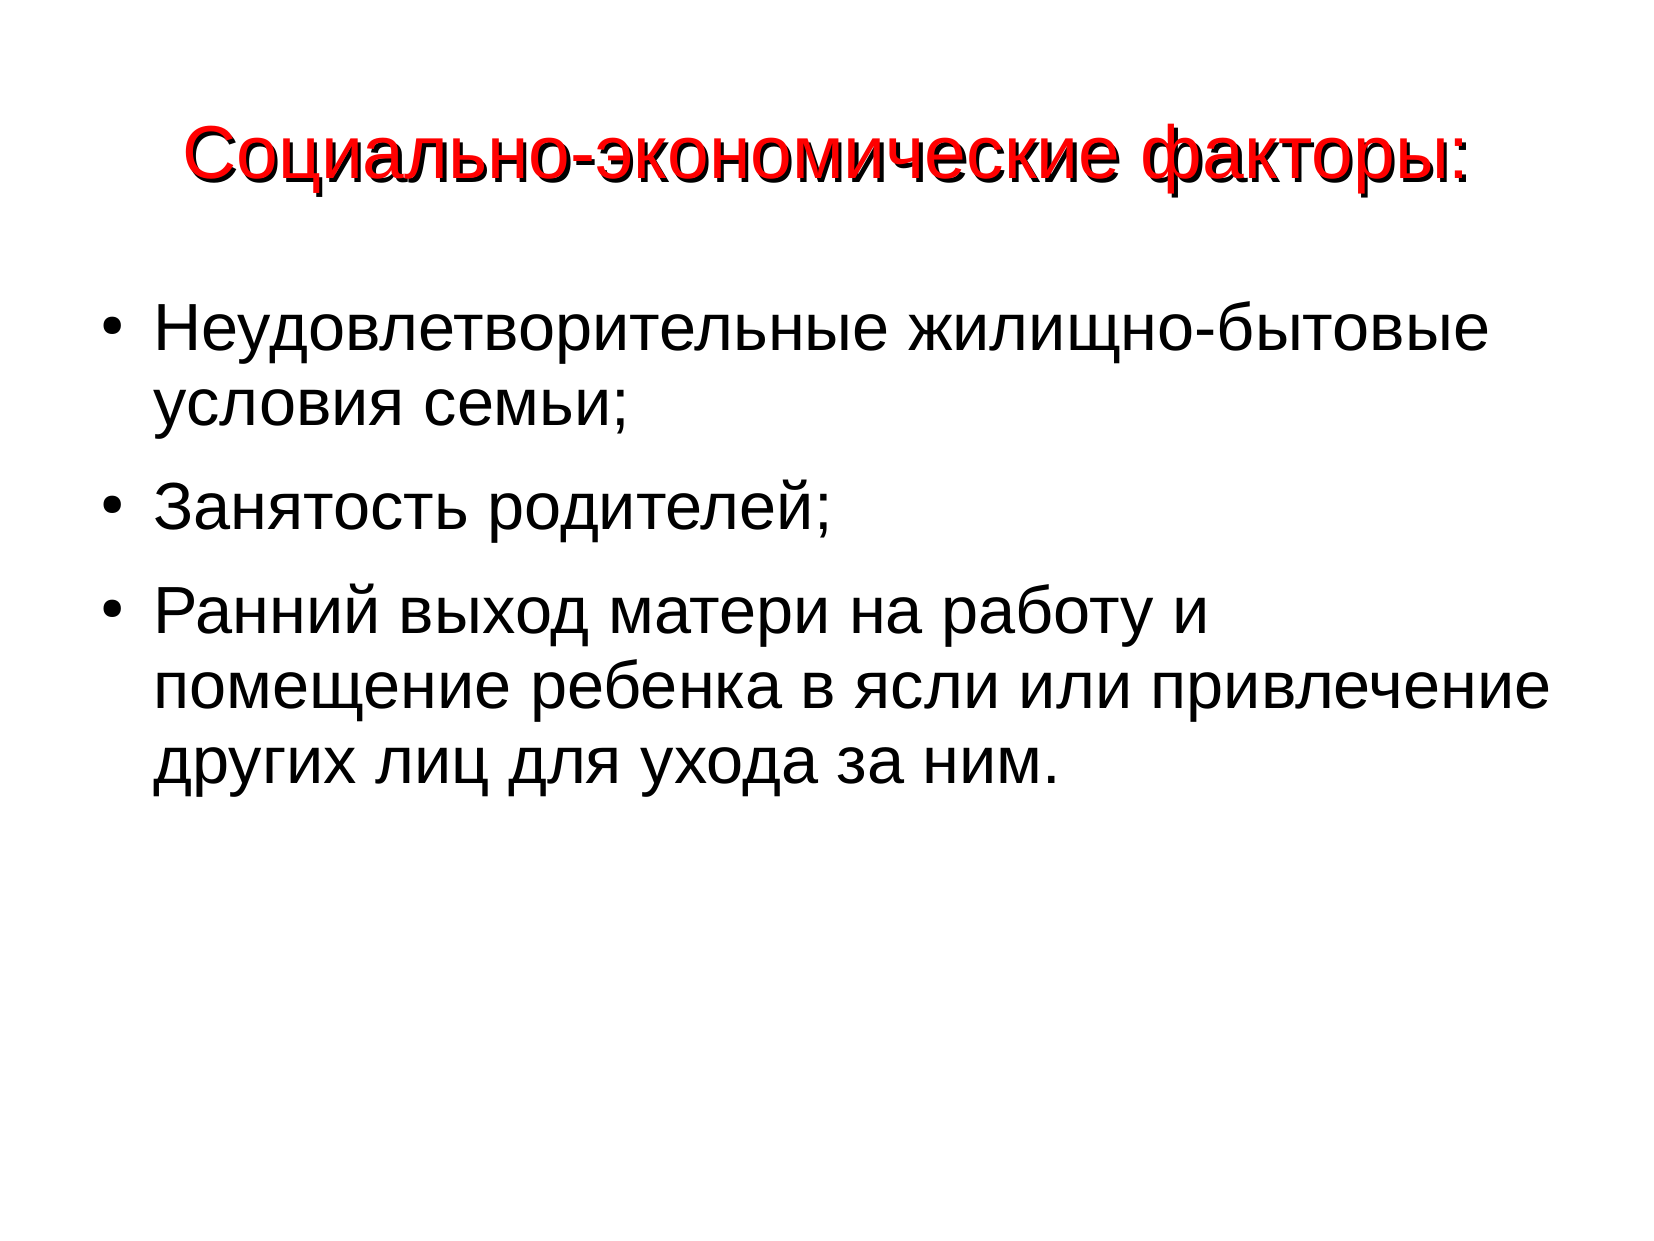

# Социально-экономические факторы:
Неудовлетворительные жилищно-бытовые условия семьи;
Занятость родителей;
Ранний выход матери на работу и помещение ребенка в ясли или привлечение других лиц для ухода за ним.